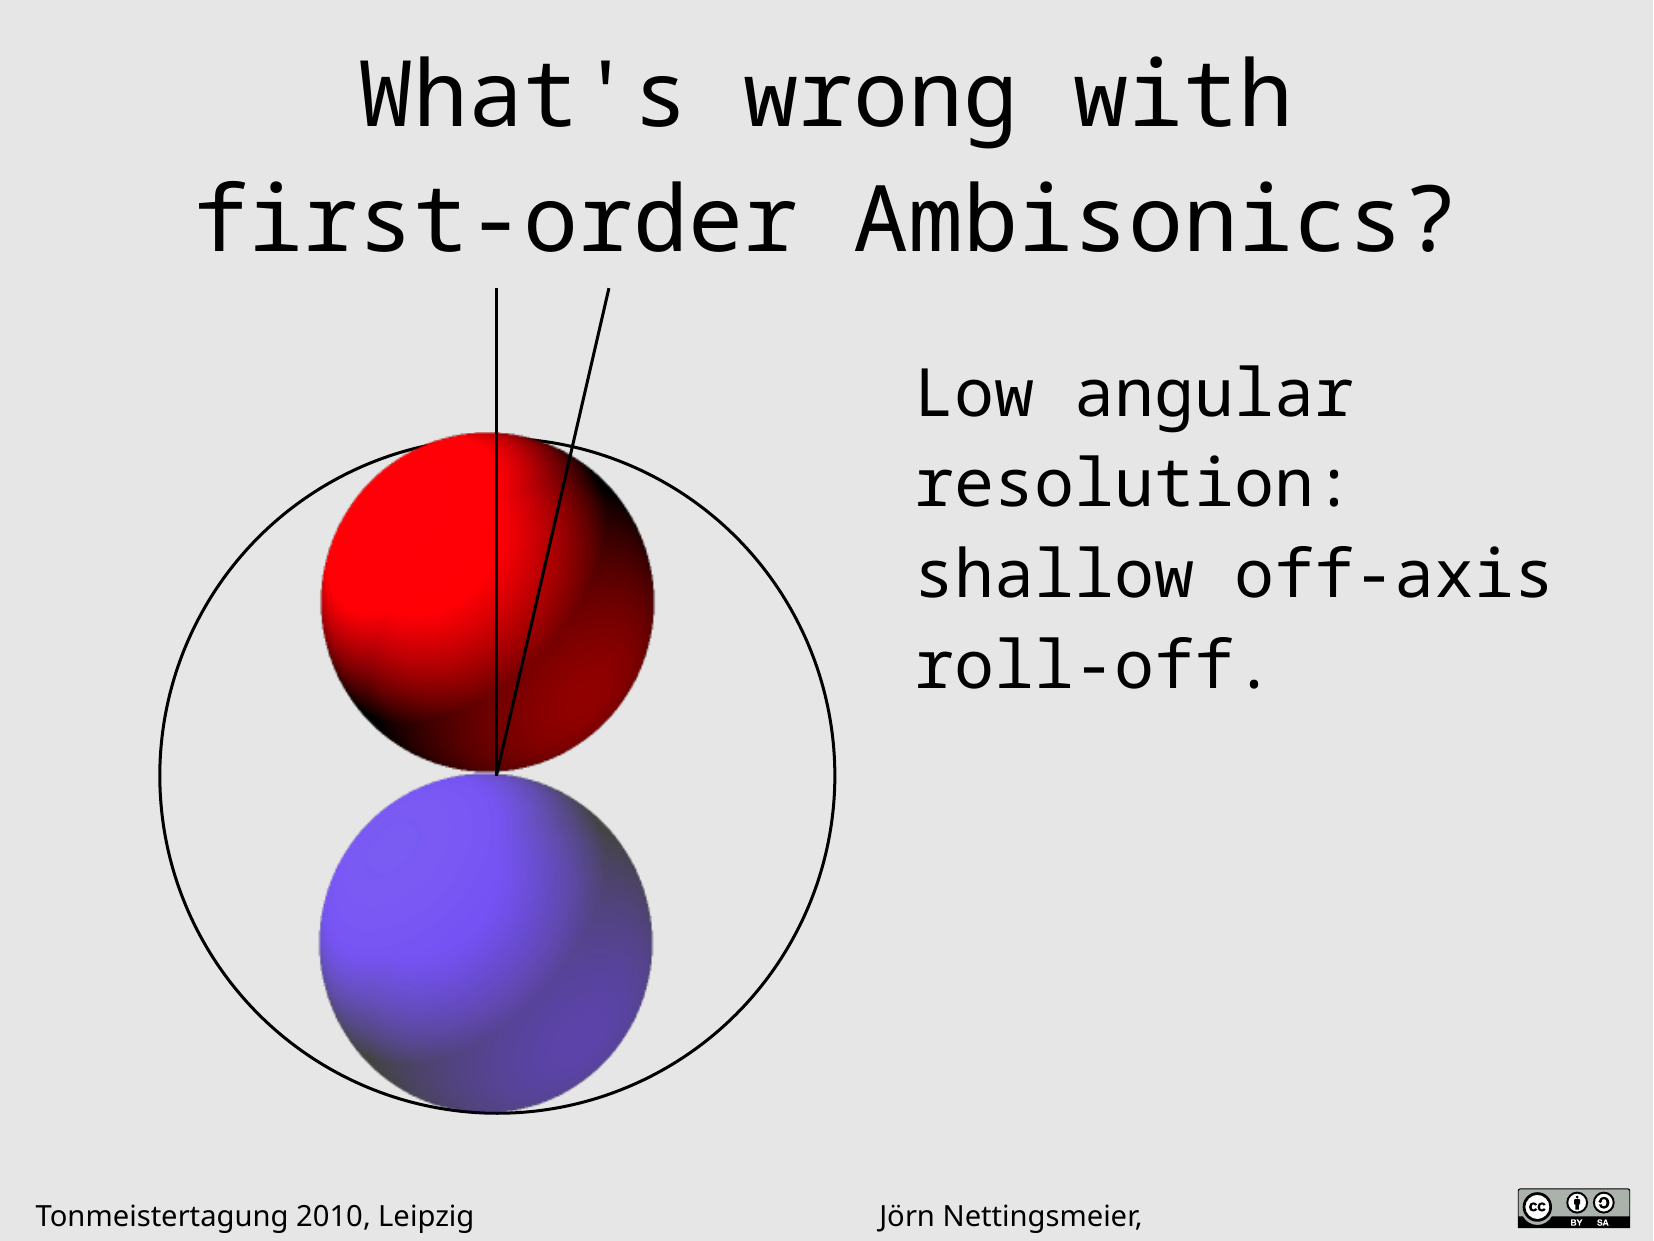

# What's wrong with first-order Ambisonics?
Low angular resolution:
shallow off-axis roll-off.